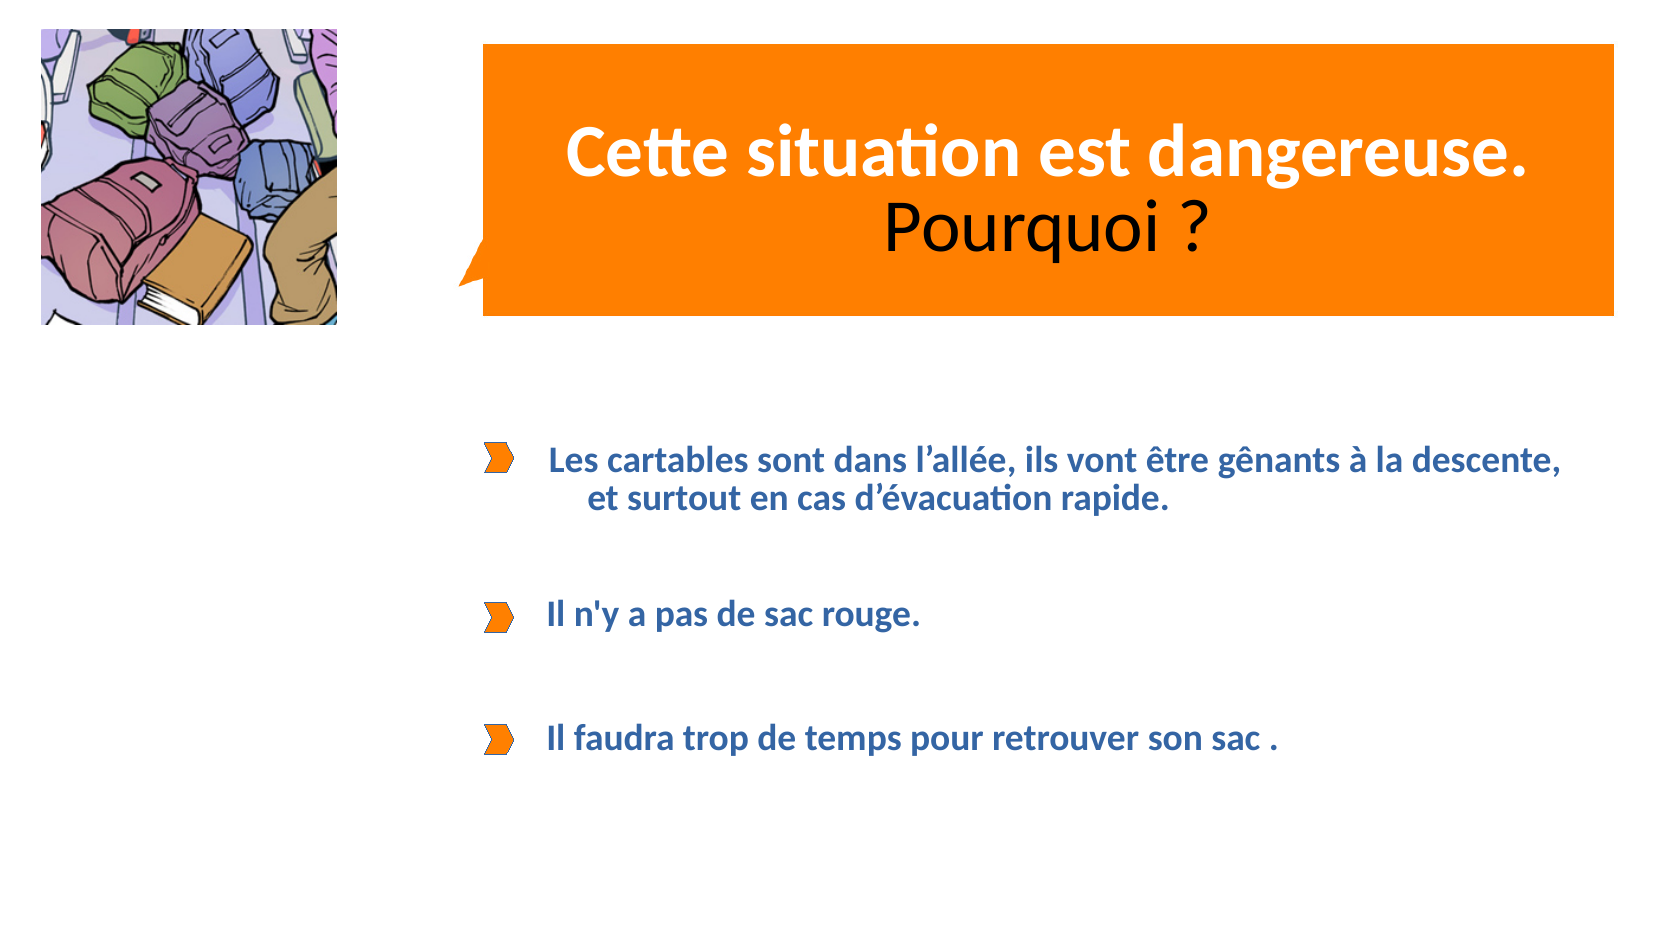

Cette situation est dangereuse.
Pourquoi ?
 Les cartables sont dans l’allée, ils vont être gênants à la descente, et surtout en cas d’évacuation rapide.
Il n'y a pas de sac rouge.
Il faudra trop de temps pour retrouver son sac .